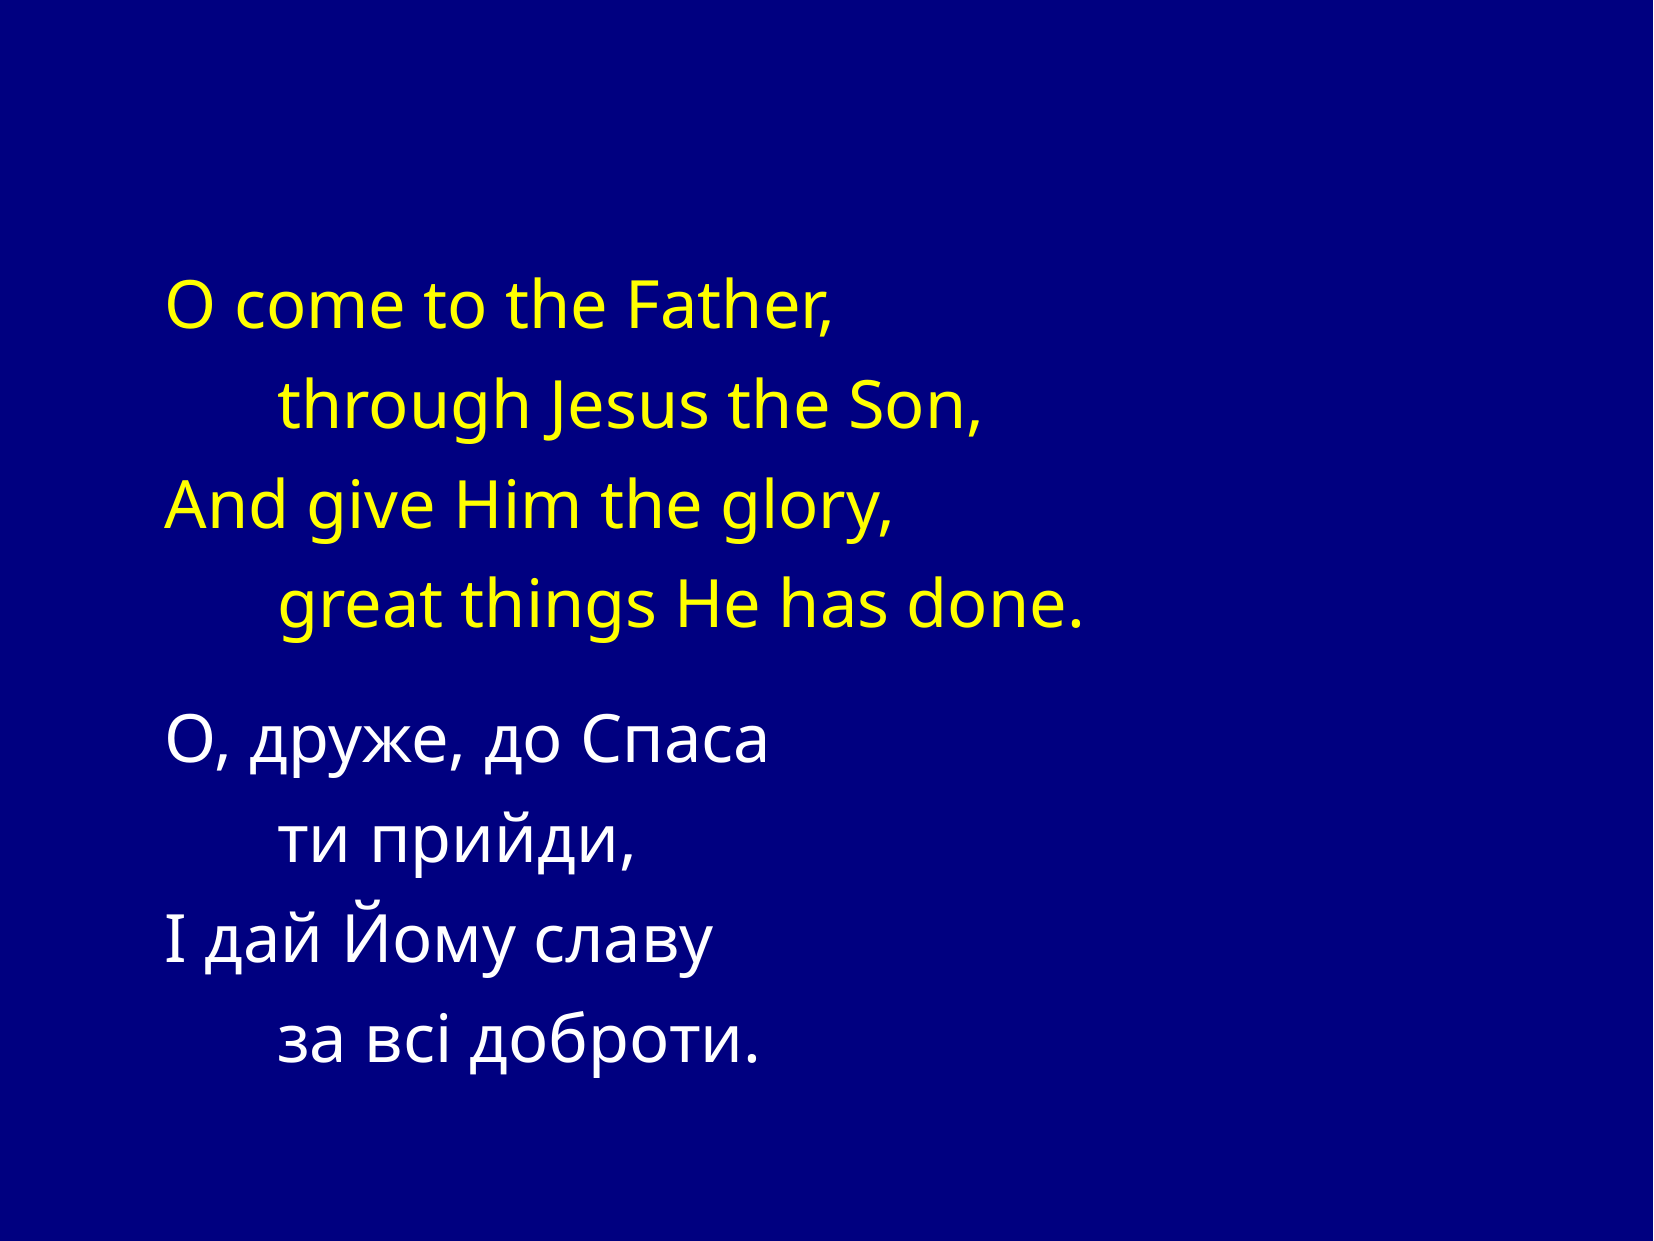

O come to the Father,
		through Jesus the Son,
	And give Him the glory,
		great things He has done.
	О, друже, до Спаса
		ти прийди,
	І дай Йому славу
		за всі доброти.